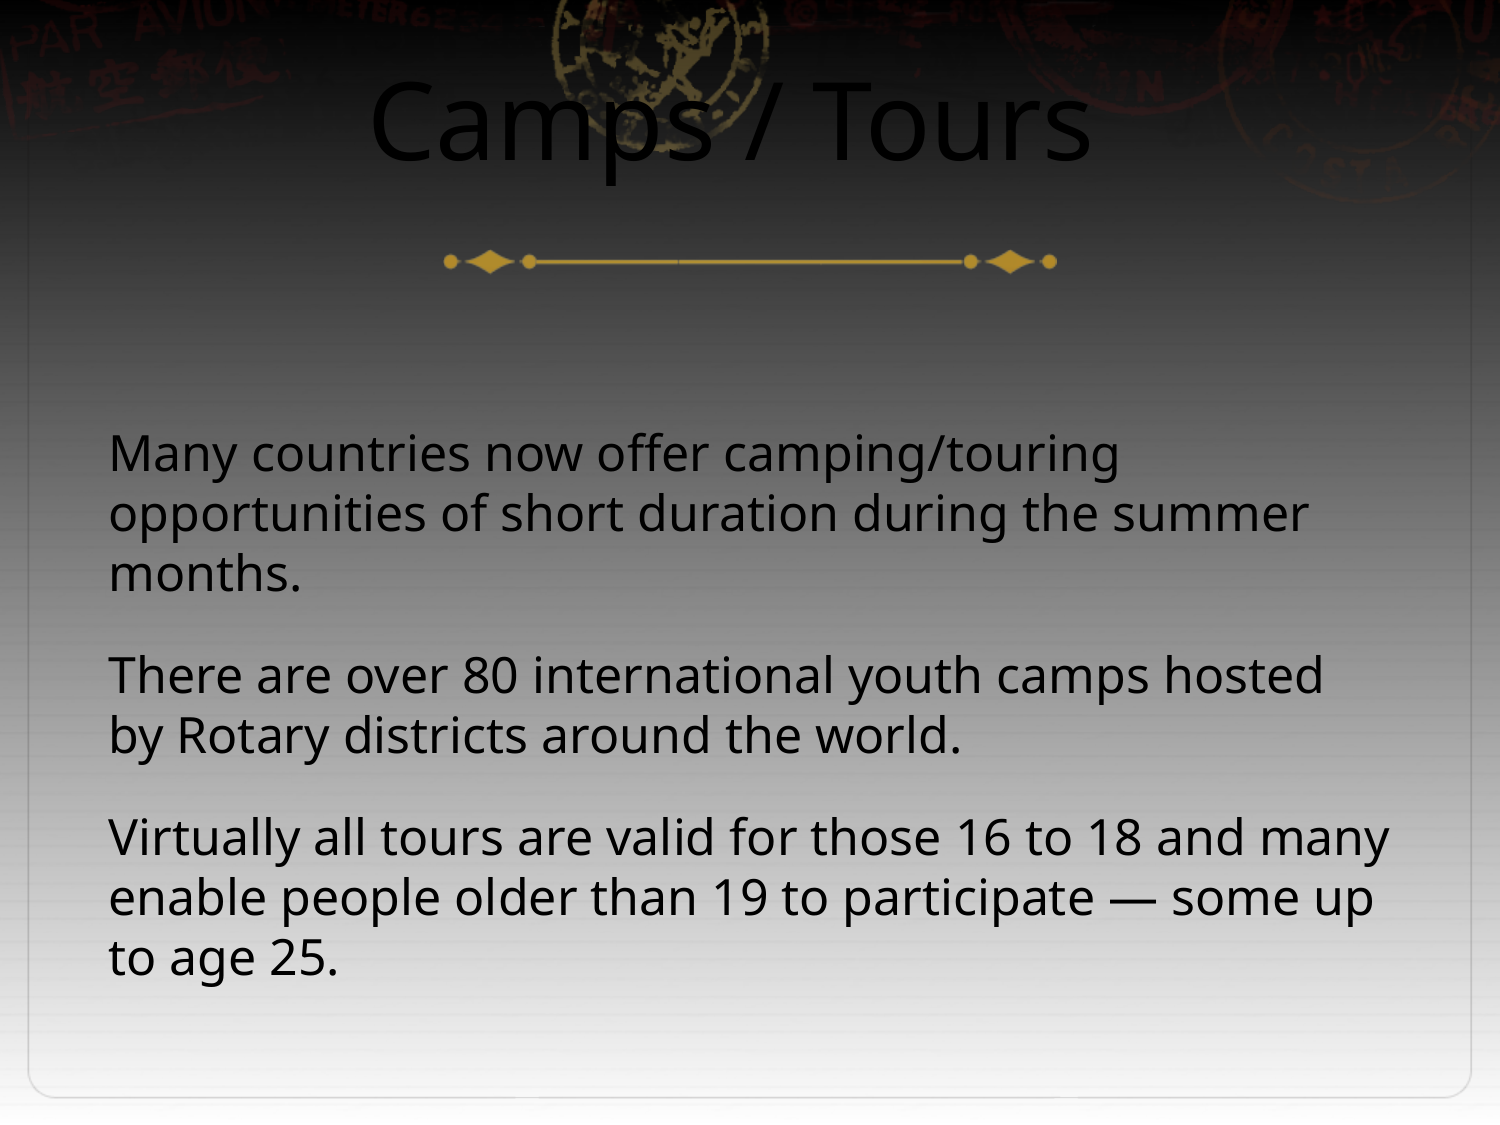

# Camps / Tours
Many countries now offer camping/touring opportunities of short duration during the summer months.
There are over 80 international youth camps hosted by Rotary districts around the world.
Virtually all tours are valid for those 16 to 18 and many enable people older than 19 to participate — some up to age 25.